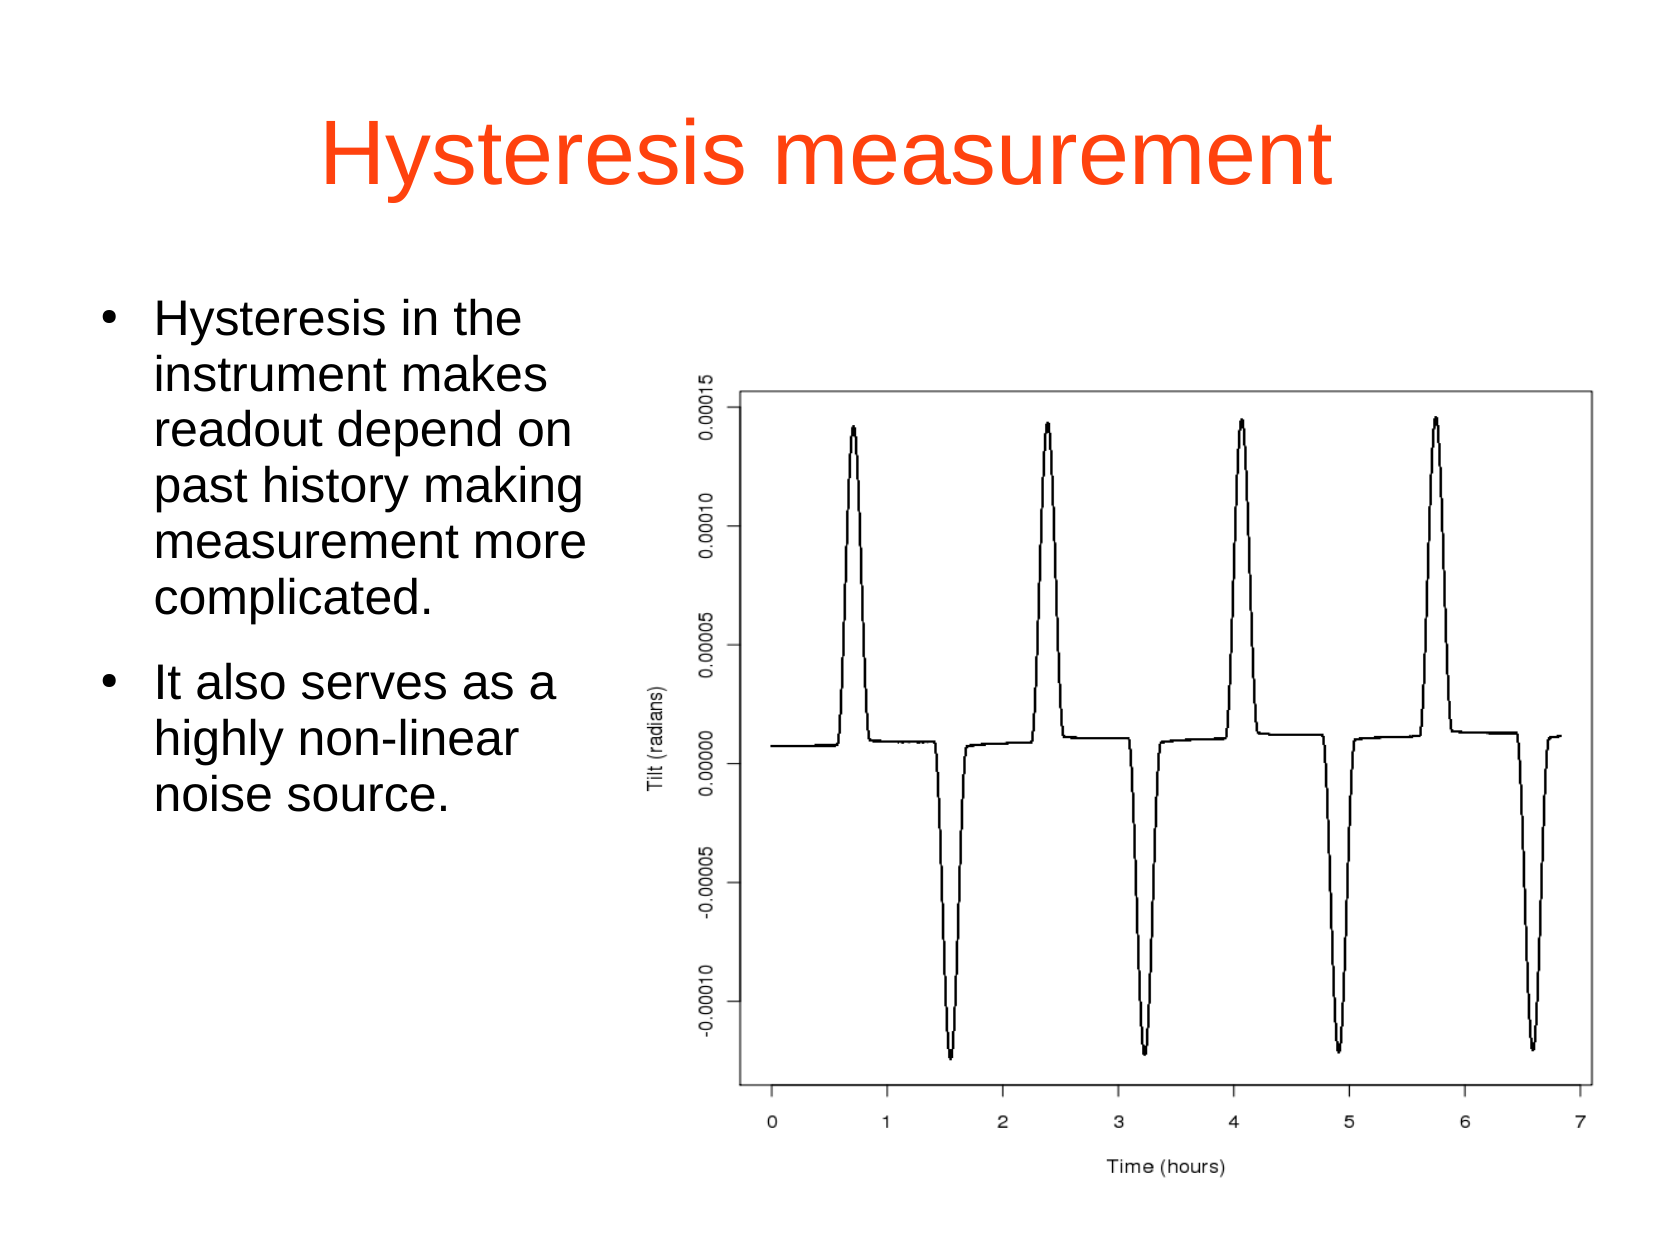

# Hysteresis measurement
Hysteresis in the instrument makes readout depend on past history making measurement more complicated.
It also serves as a highly non-linear noise source.
43